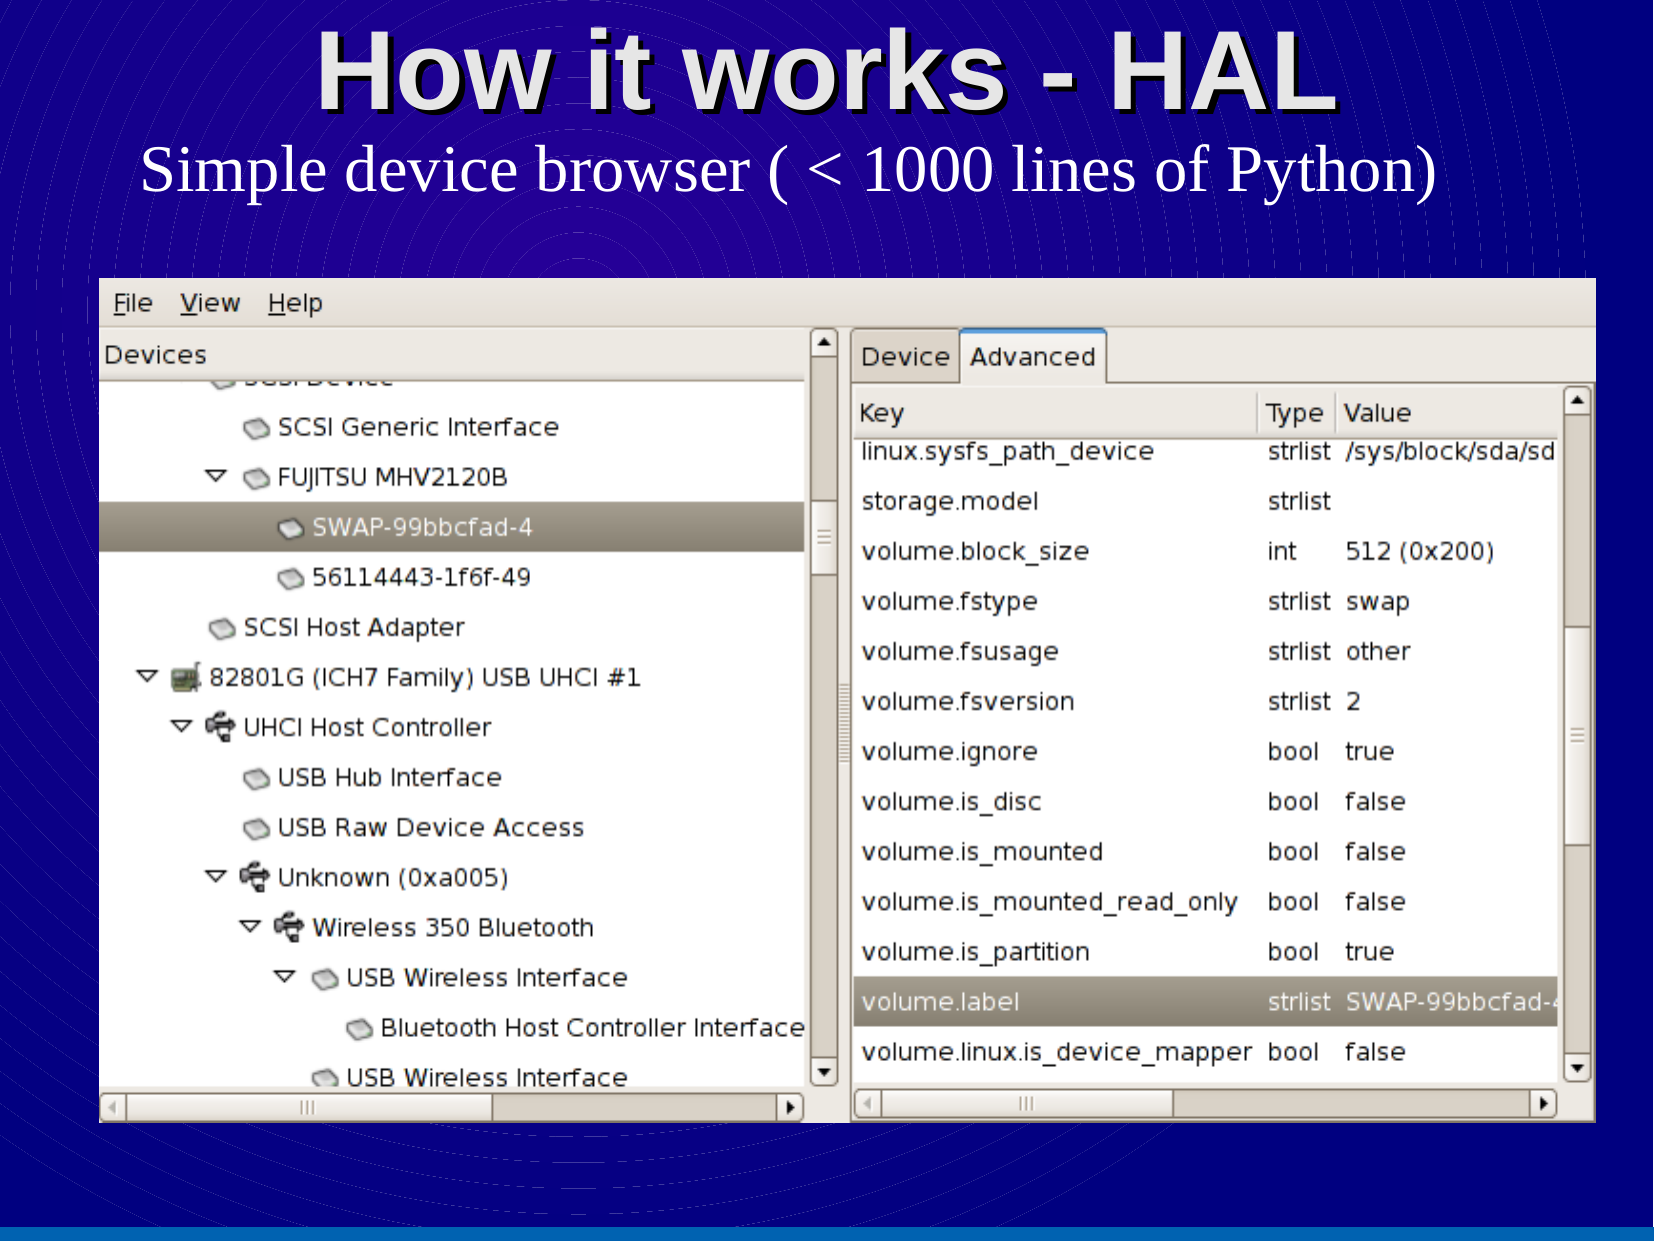

# How it works - HAL
Simple device browser ( < 1000 lines of Python)